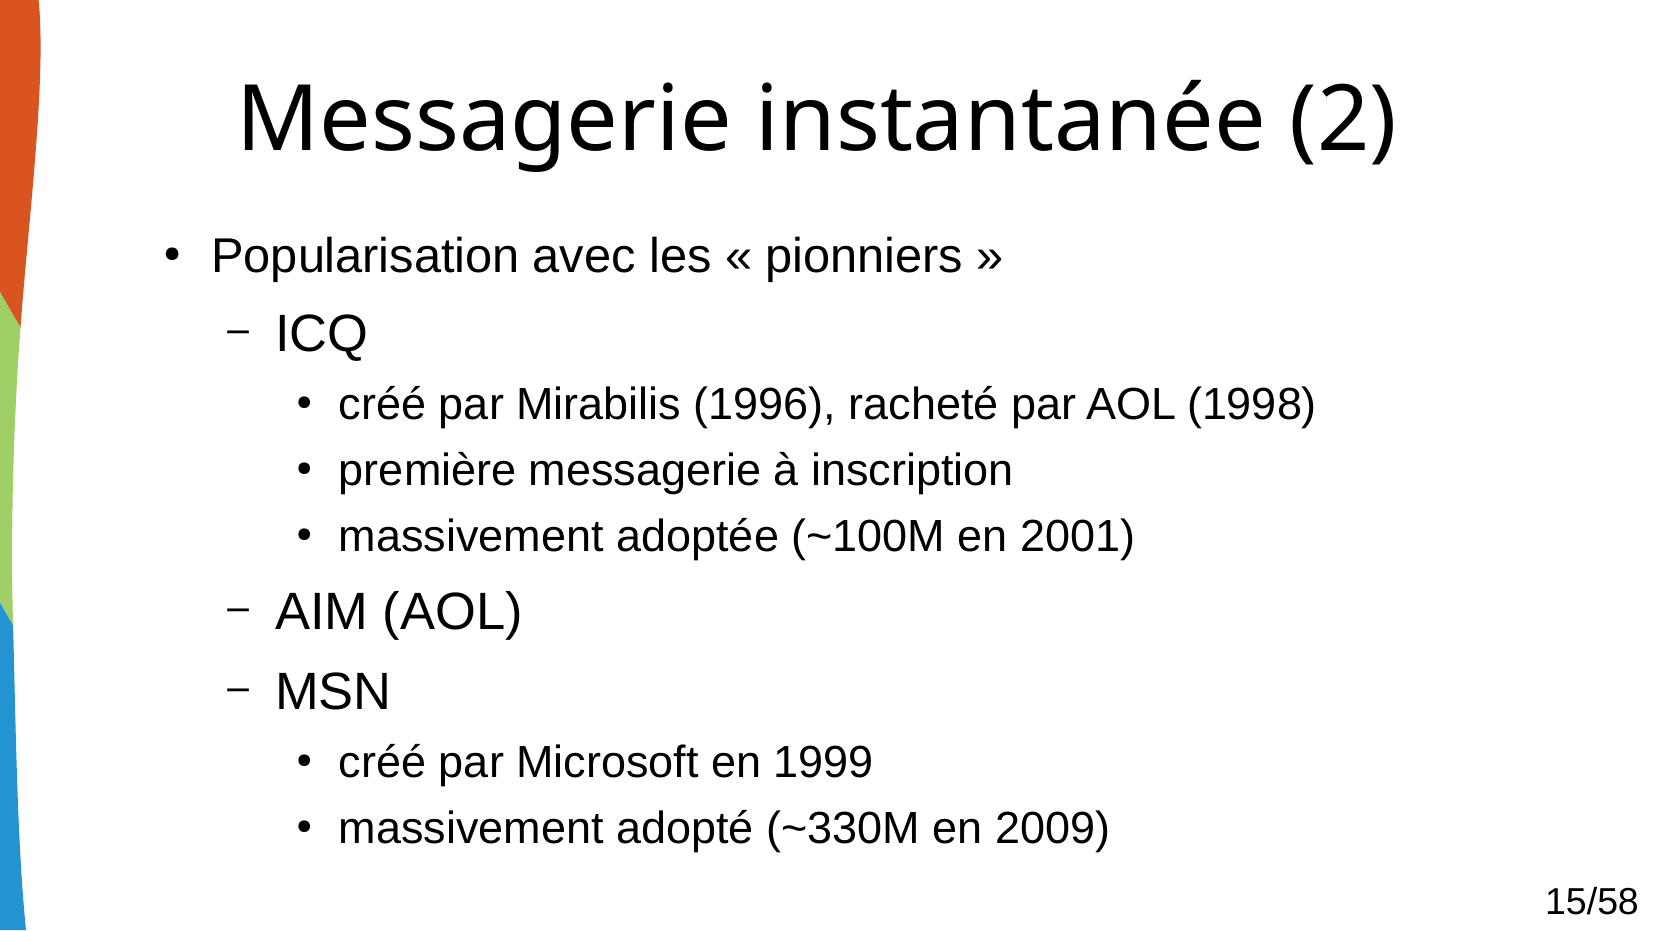

# Messagerie instantanée (2)
Popularisation avec les « pionniers »
ICQ
créé par Mirabilis (1996), racheté par AOL (1998)
première messagerie à inscription
massivement adoptée (~100M en 2001)
AIM (AOL)
MSN
créé par Microsoft en 1999
massivement adopté (~330M en 2009)